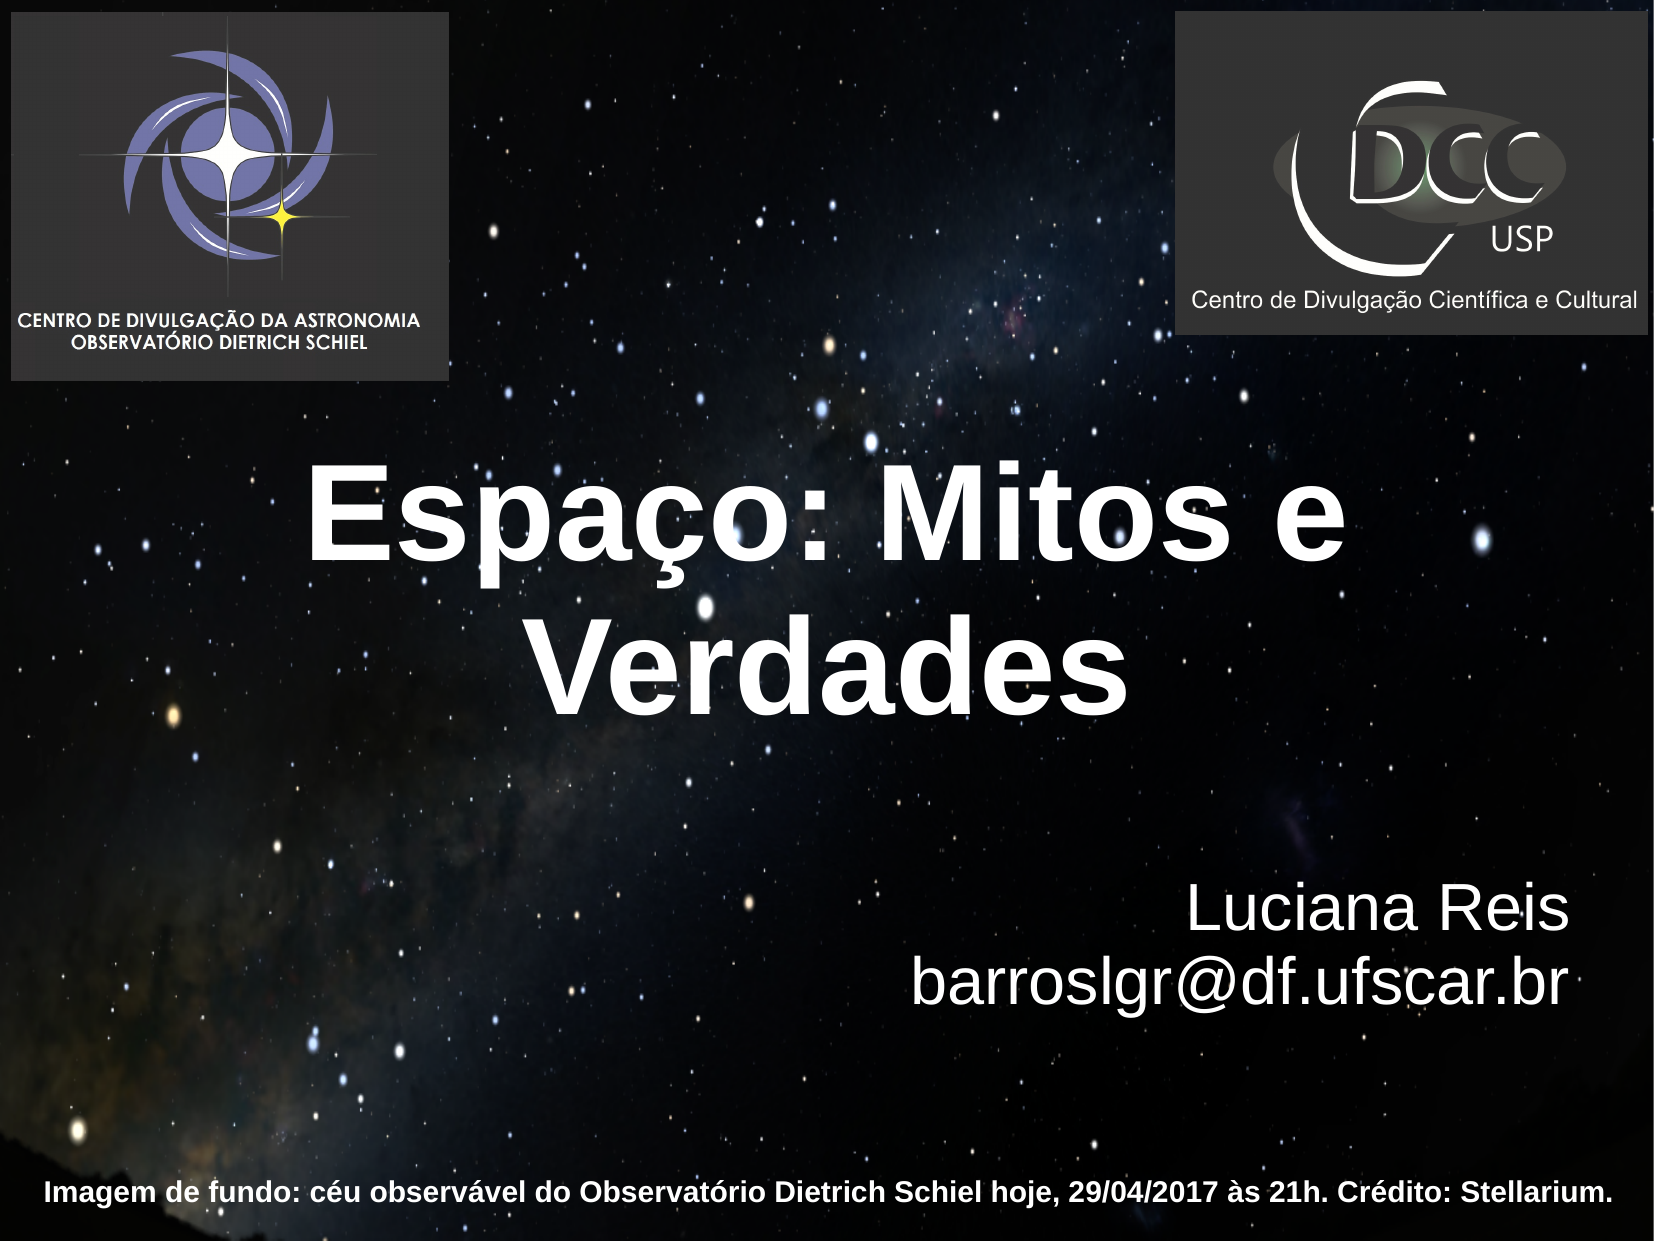

# Espaço: Mitos e Verdades
Luciana Reis
barroslgr@df.ufscar.br
Imagem de fundo: céu observável do Observatório Dietrich Schiel hoje, 29/04/2017 às 21h. Crédito: Stellarium.